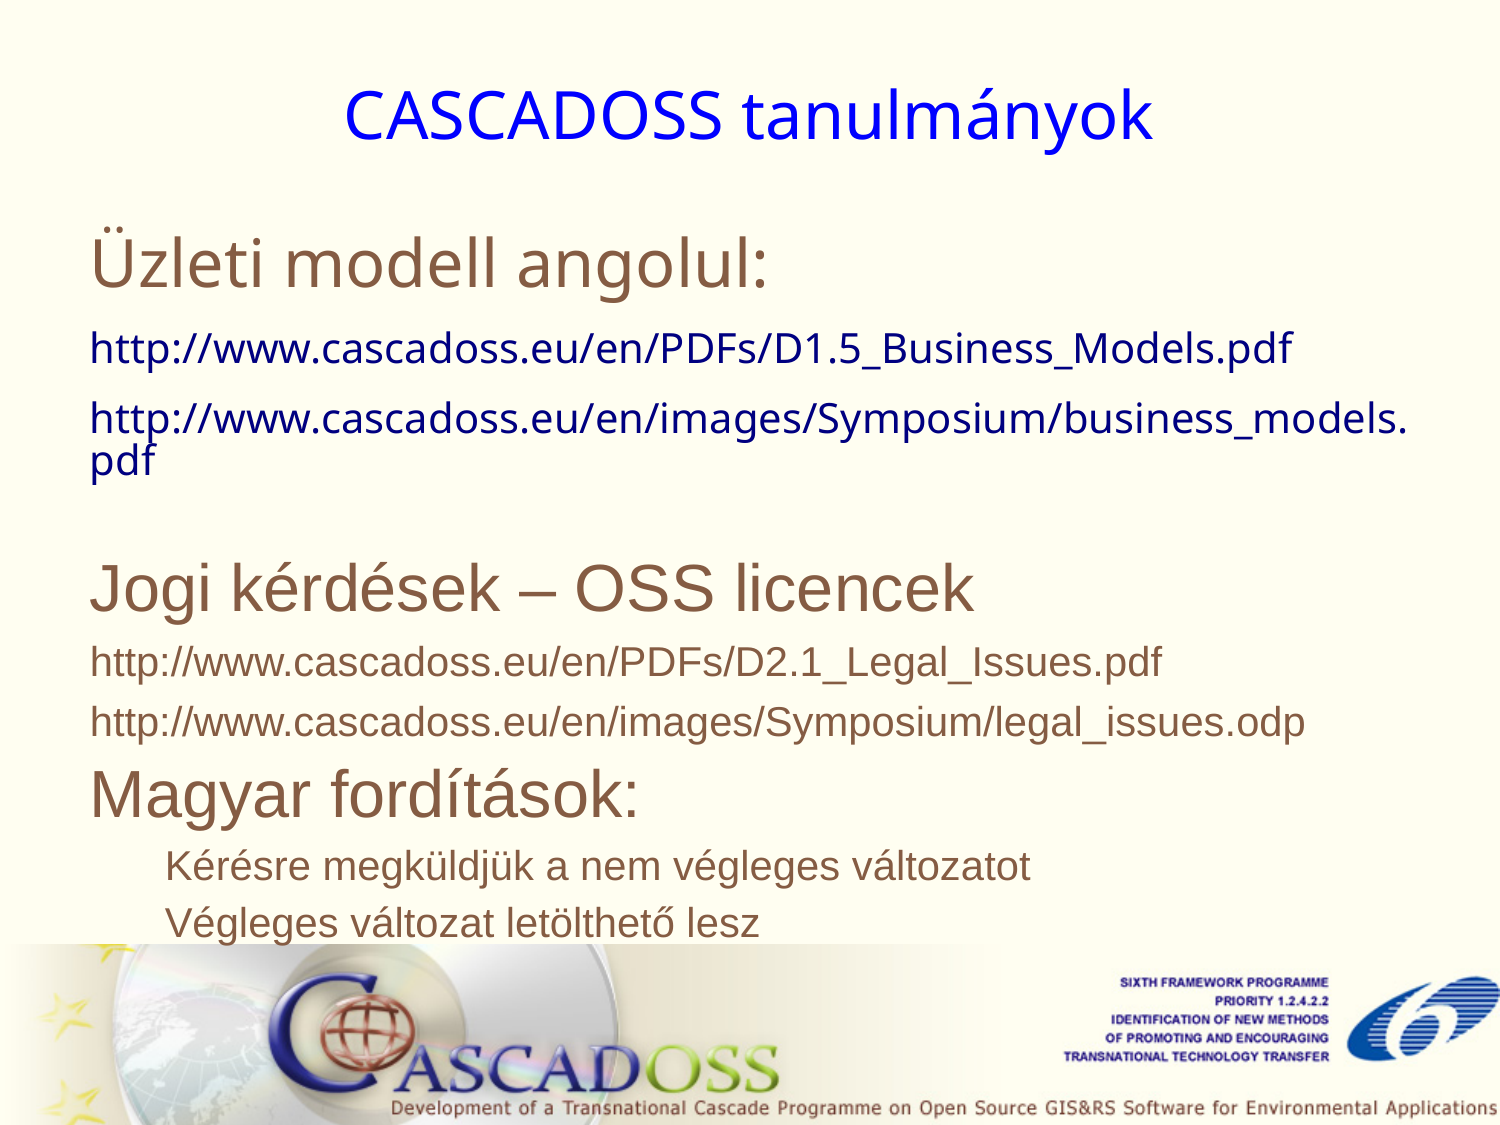

# CASCADOSS tanulmányok
Üzleti modell angolul:
http://www.cascadoss.eu/en/PDFs/D1.5_Business_Models.pdf
http://www.cascadoss.eu/en/images/Symposium/business_models.pdf
Jogi kérdések – OSS licencek
http://www.cascadoss.eu/en/PDFs/D2.1_Legal_Issues.pdf
http://www.cascadoss.eu/en/images/Symposium/legal_issues.odp
Magyar fordítások:
Kérésre megküldjük a nem végleges változatot
Végleges változat letölthető lesz